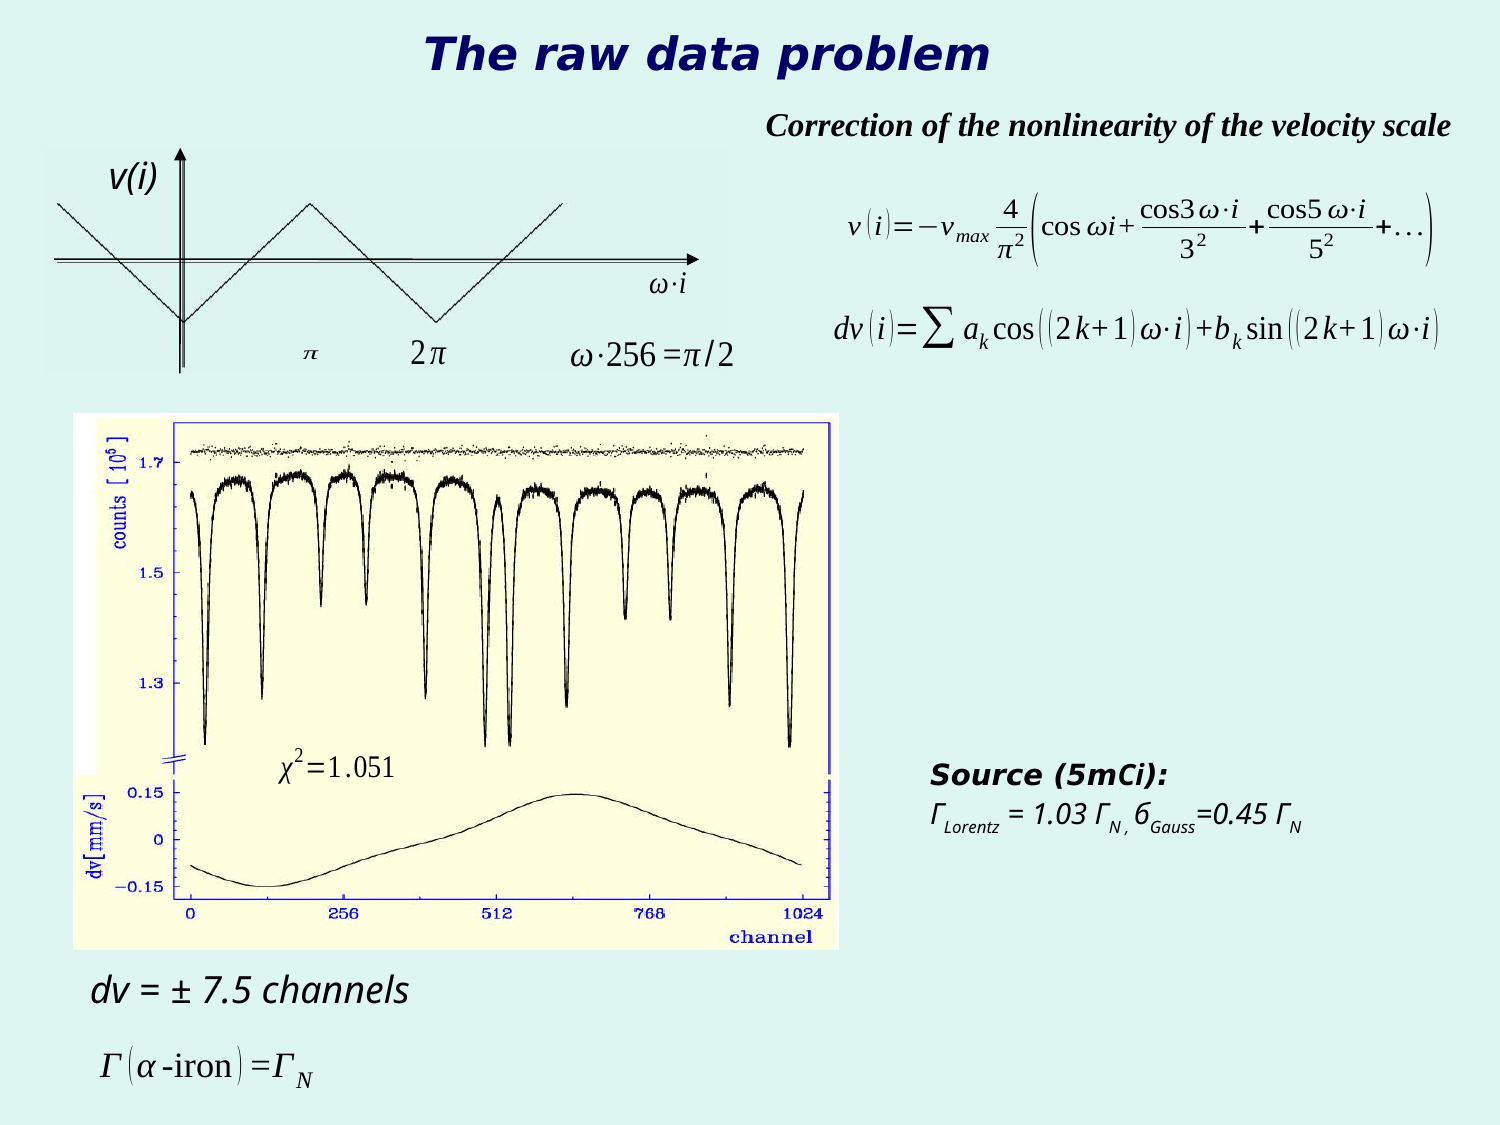

The raw data problem
Correction of the nonlinearity of the velocity scale
v(i)
Source (5mCi):
ГLorentz = 1.03 ГN , бGauss=0.45 ГN
dv = ± 7.5 channels